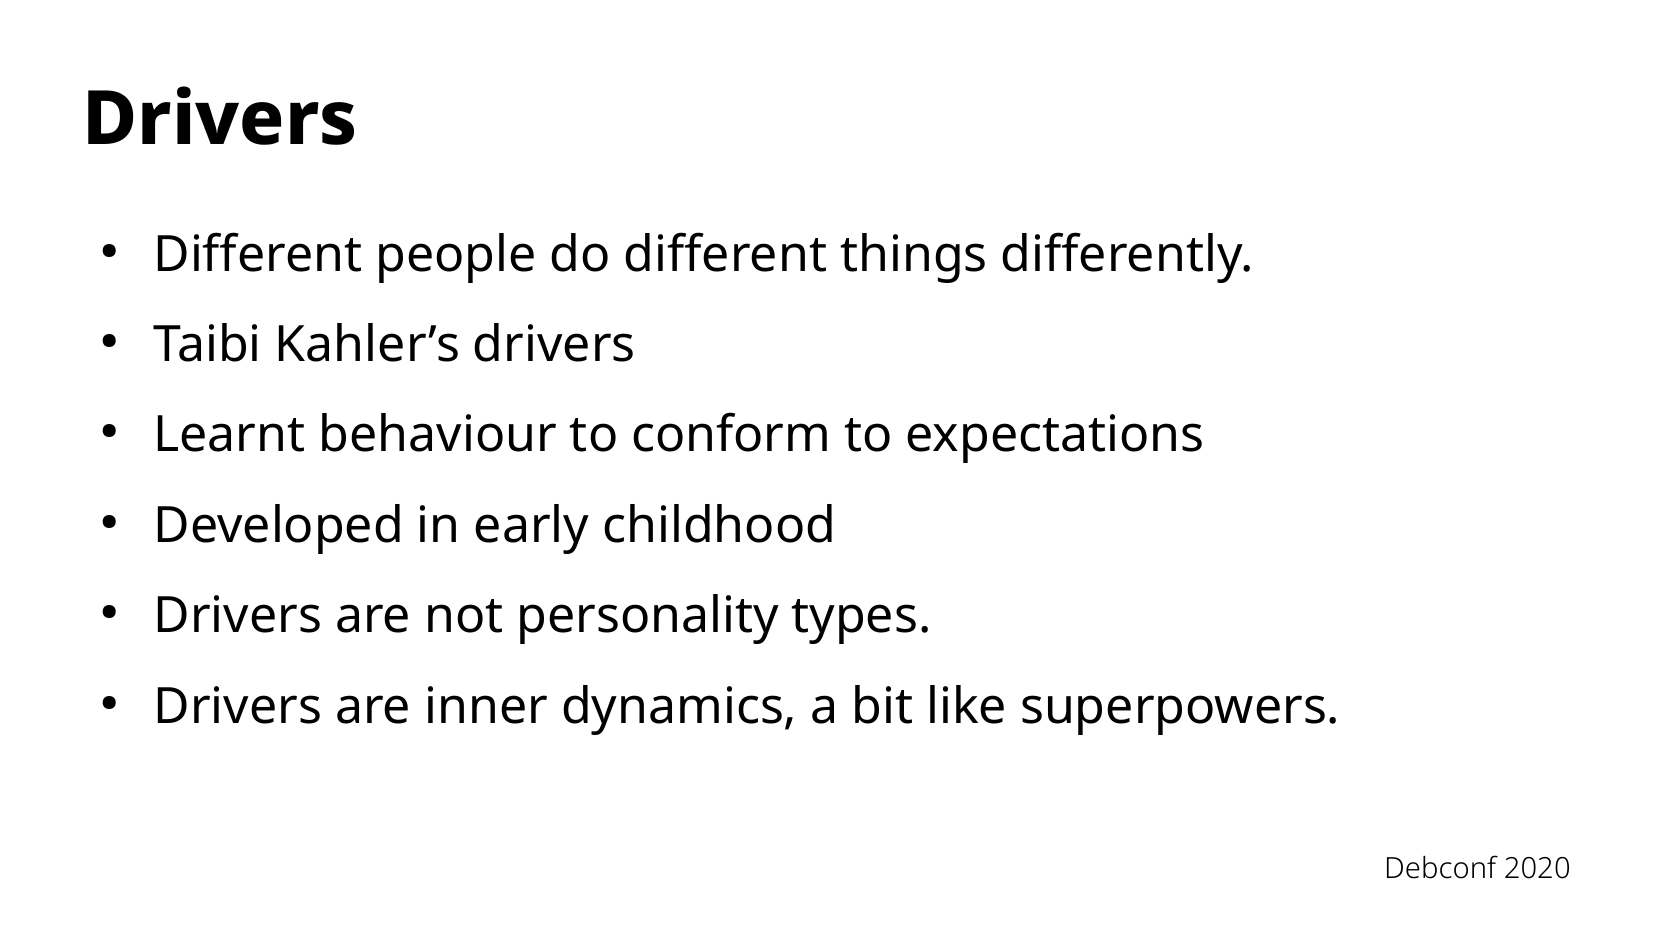

# Drivers
Different people do different things differently.
Taibi Kahler’s drivers
Learnt behaviour to conform to expectations
Developed in early childhood
Drivers are not personality types.
Drivers are inner dynamics, a bit like superpowers.
Debconf 2020